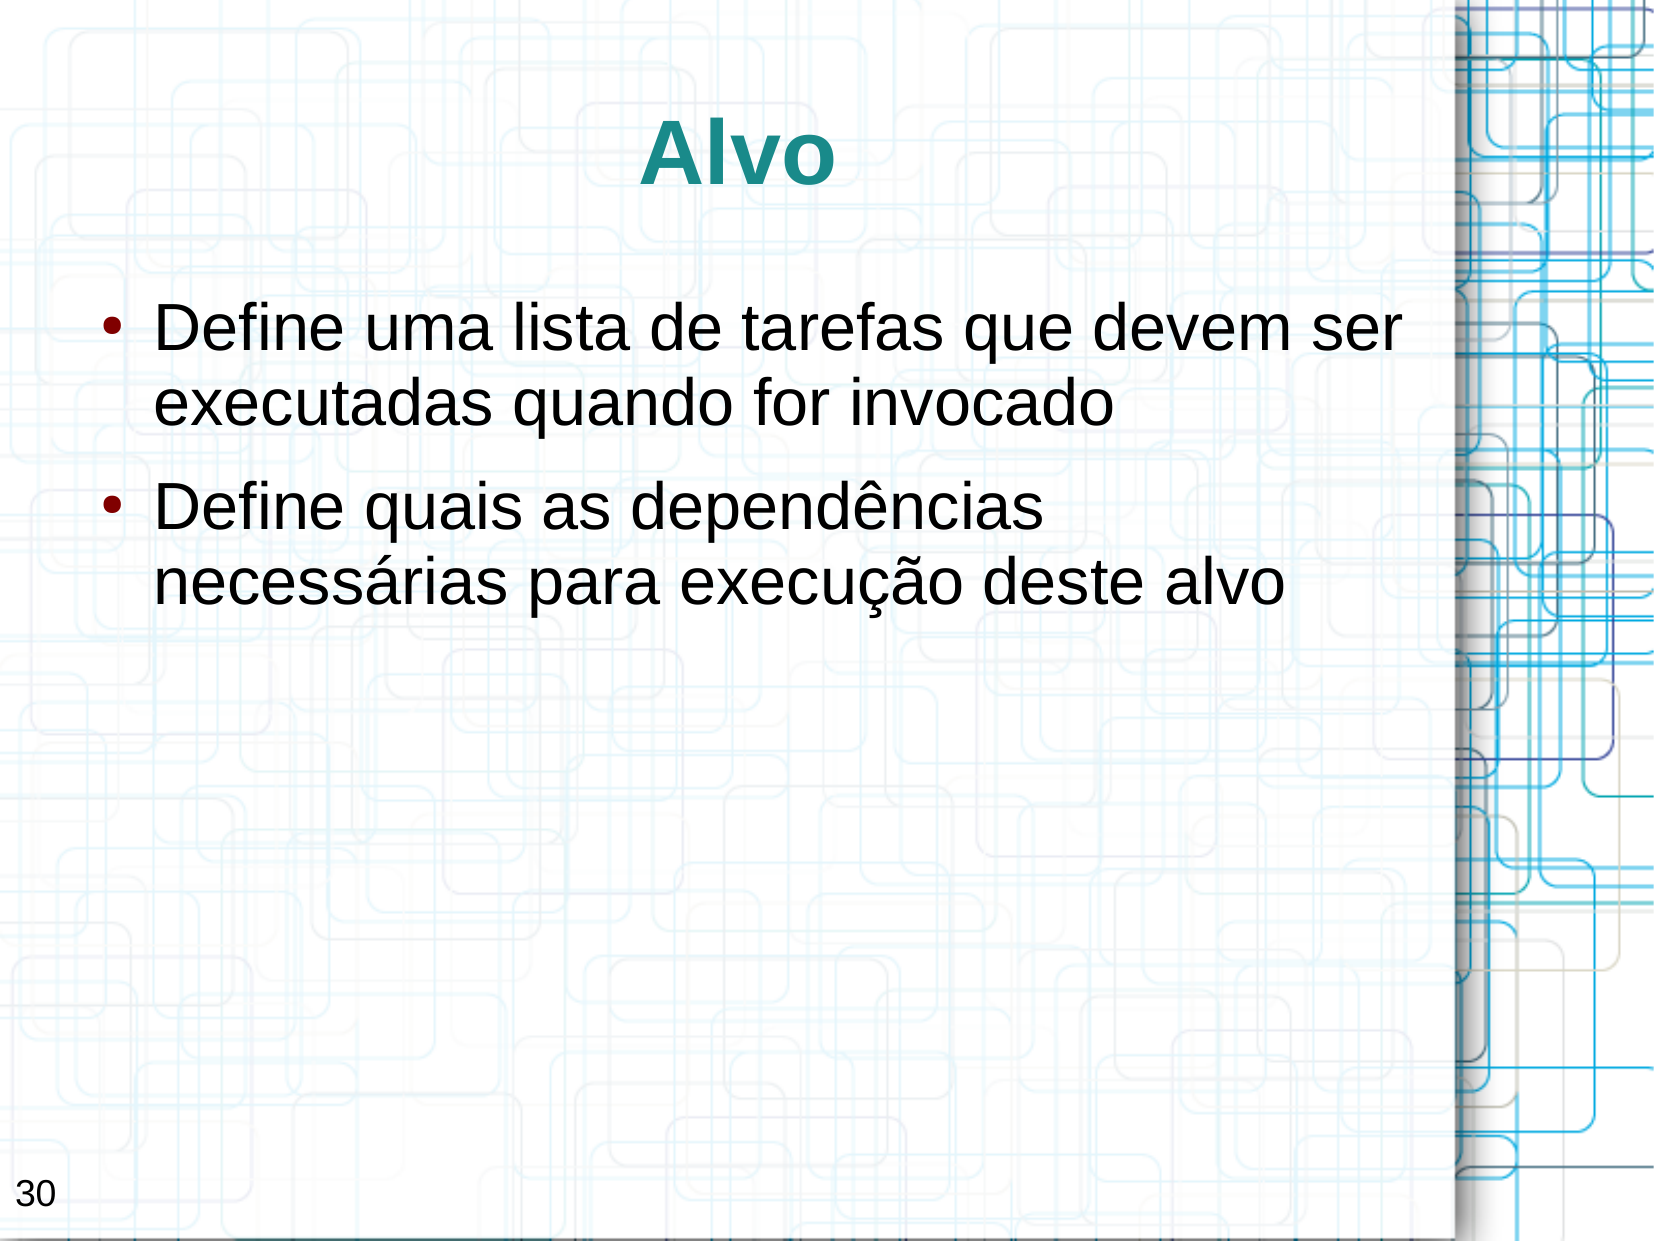

# Alvo
Define uma lista de tarefas que devem ser executadas quando for invocado
Define quais as dependências necessárias para execução deste alvo